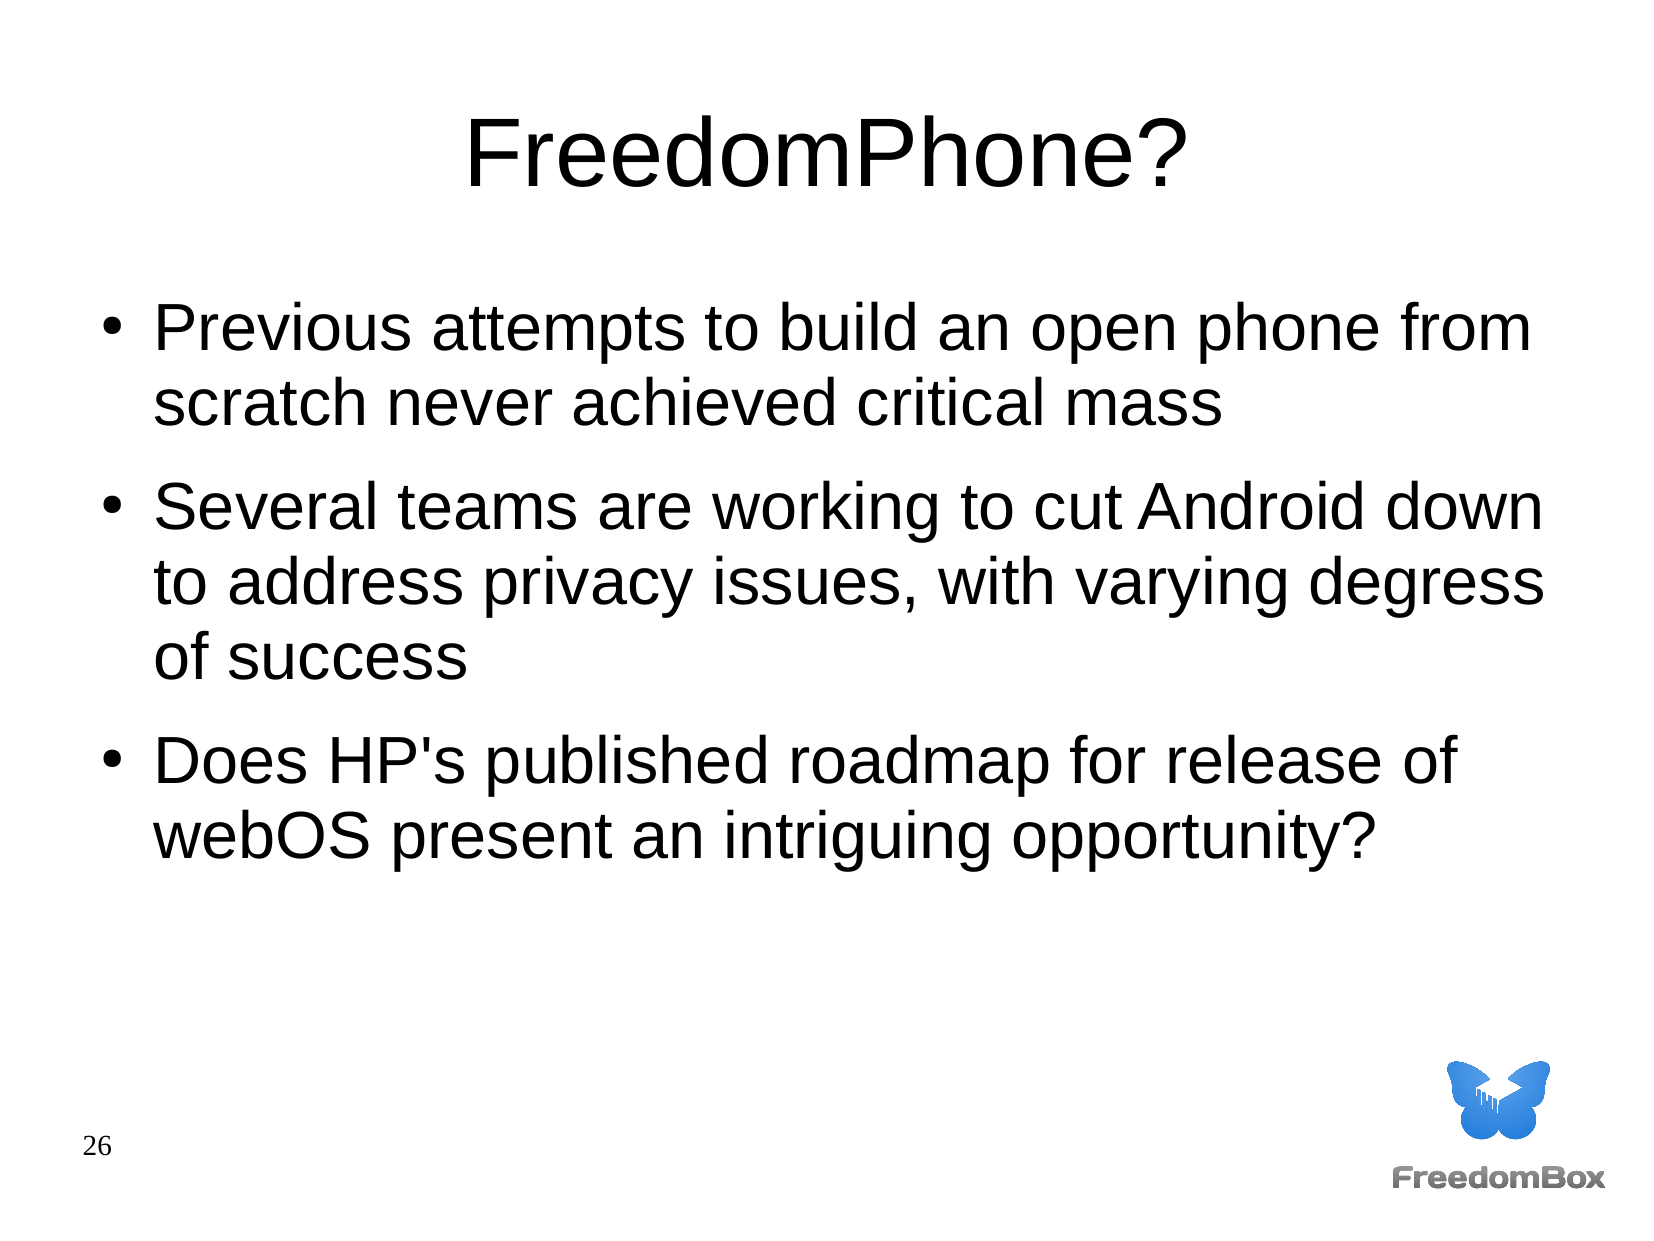

# FreedomPhone?
Previous attempts to build an open phone from scratch never achieved critical mass
Several teams are working to cut Android down to address privacy issues, with varying degress of success
Does HP's published roadmap for release of webOS present an intriguing opportunity?